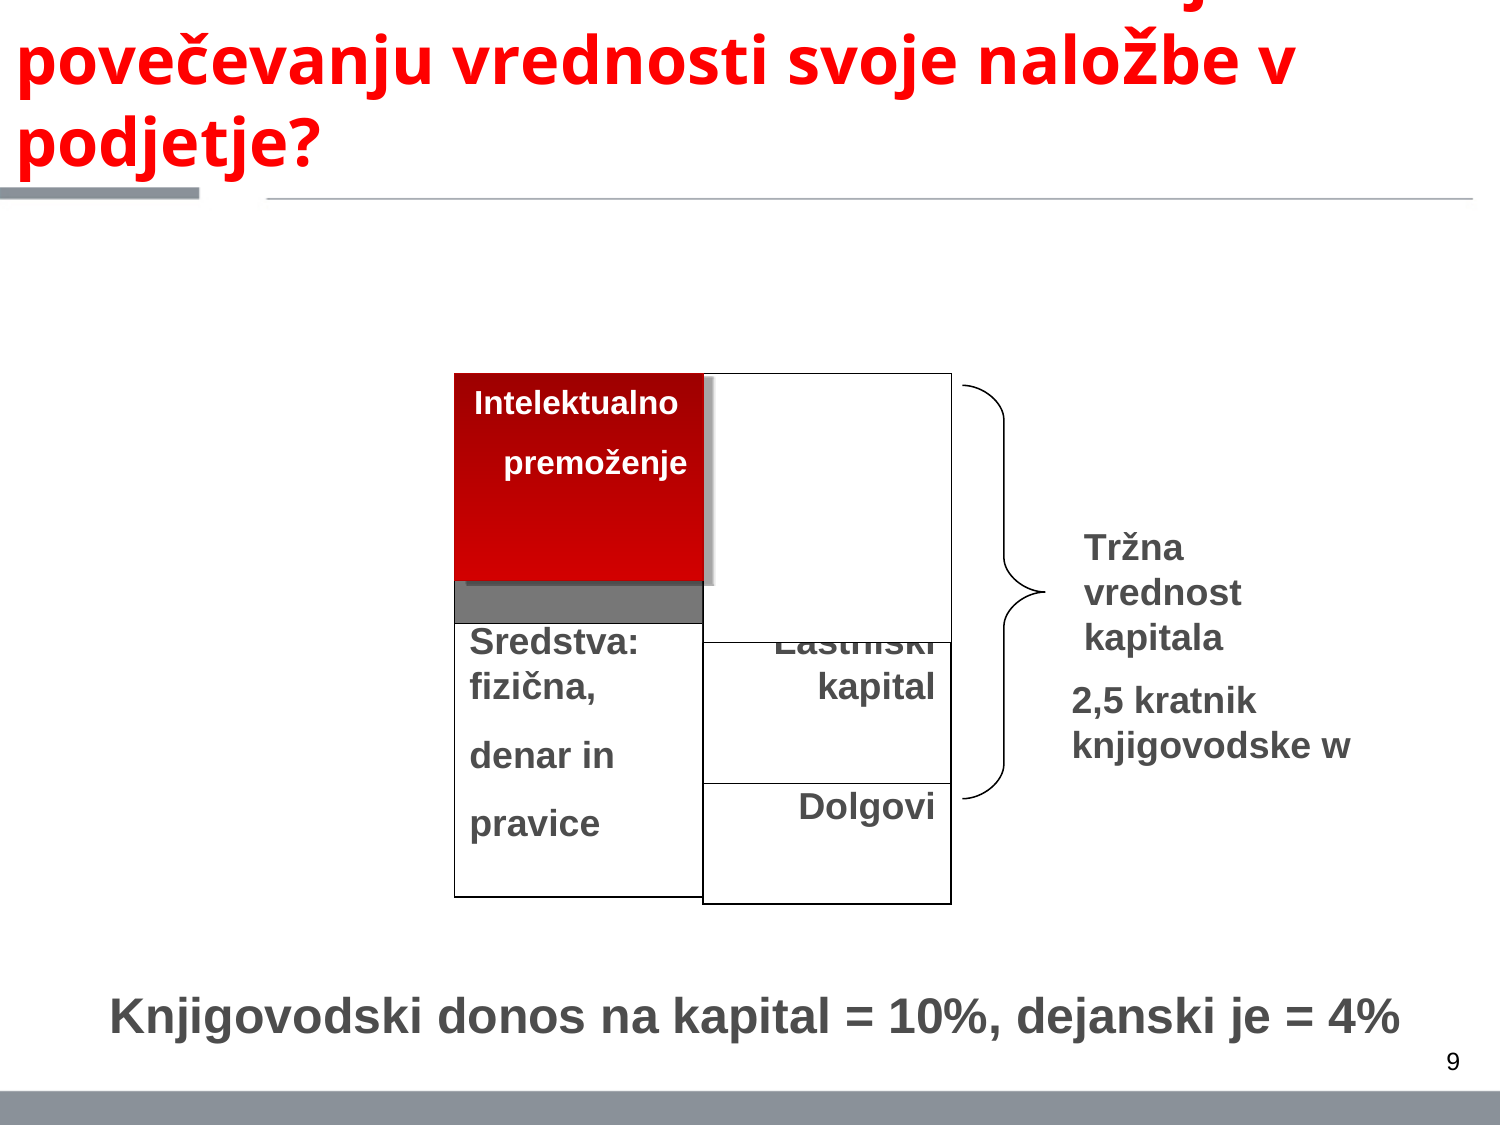

Ali lastniki iz bilanc lahko izvedo kaj o povečevanju vrednosti svoje naložbe v podjetje?
#
?
?
Tržna vrednost kapitala
2,5 kratnik knjigovodske w
Intelektualno
premoženje
Sredstva: fizična,
denar in
pravice
Lastniški kapital
Dolgovi
Knjigovodski donos na kapital = 10%, dejanski je = 4%